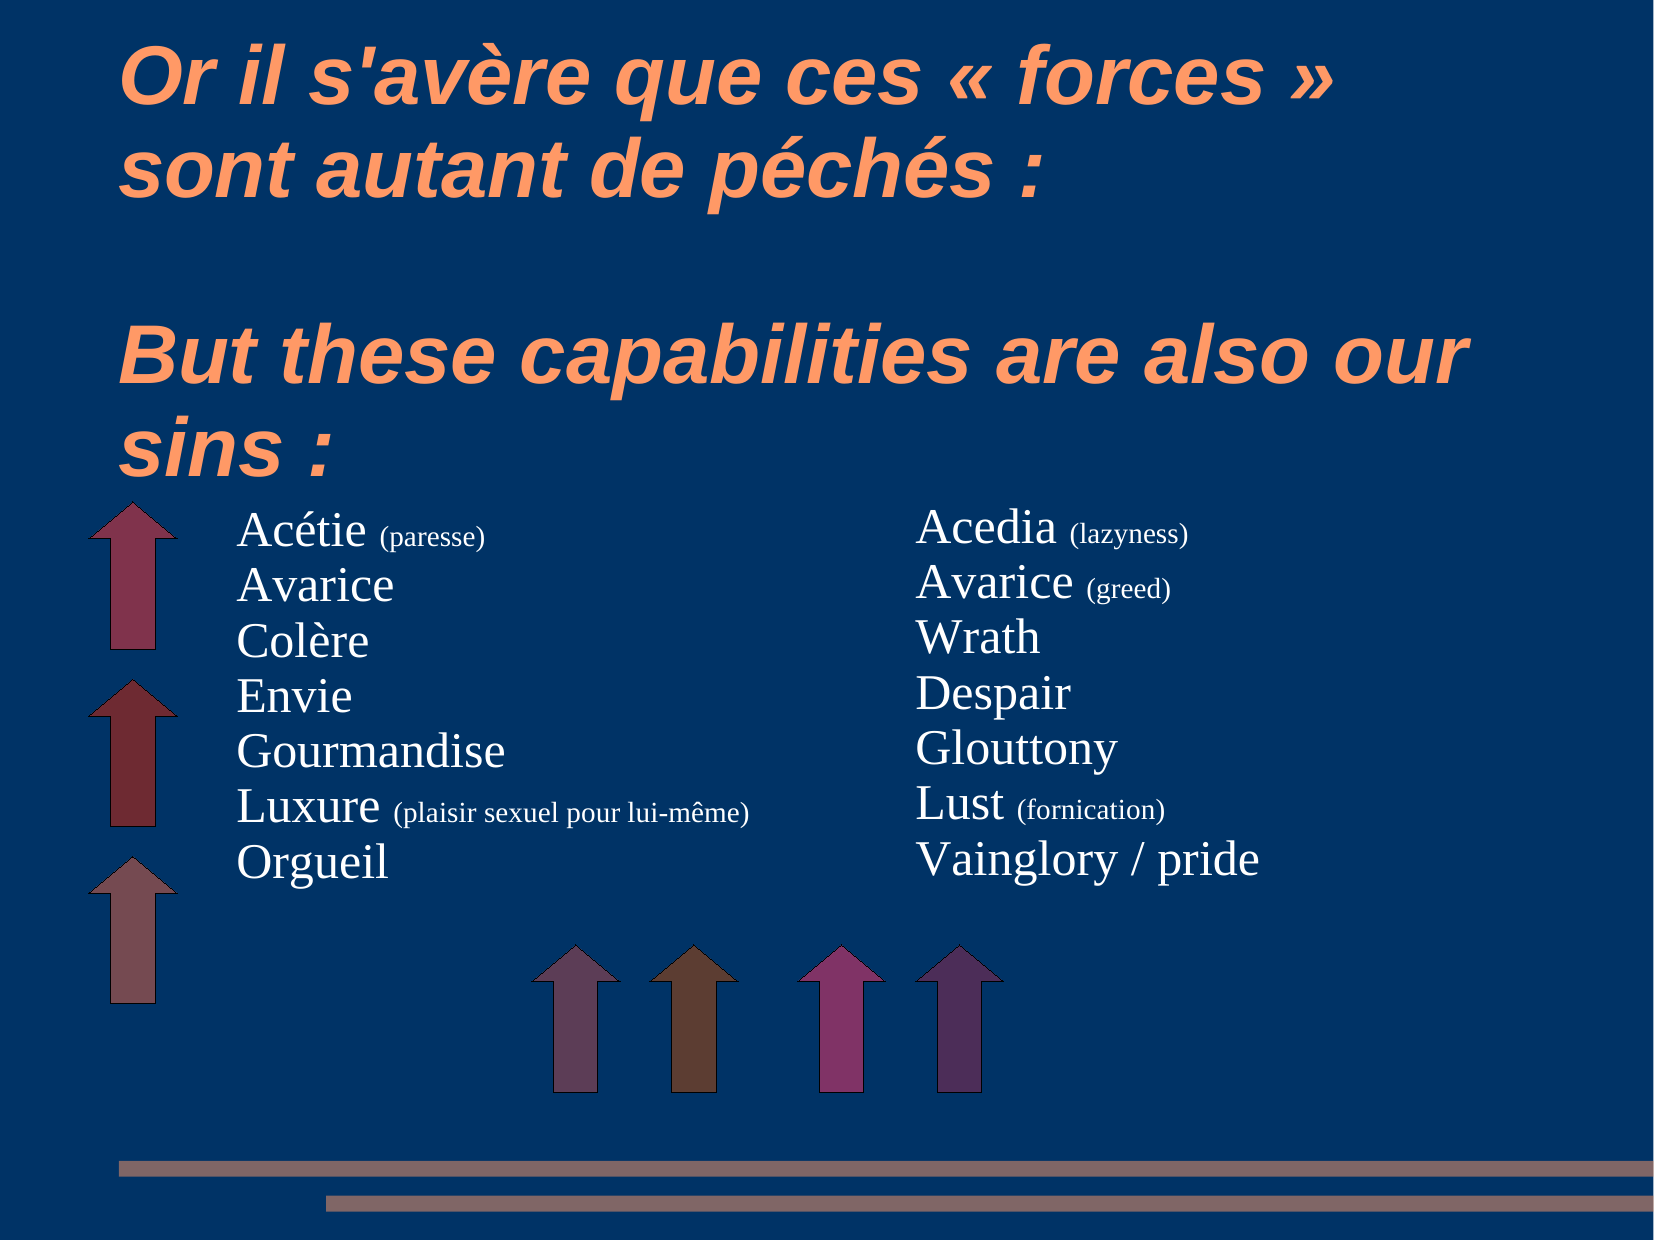

# Or il s'avère que ces « forces » sont autant de péchés : But these capabilities are also our sins :
Acedia (lazyness)
Avarice (greed)
Wrath
Despair
Glouttony
Lust (fornication)
Vainglory / pride
Acétie (paresse)
Avarice
Colère
Envie
Gourmandise
Luxure (plaisir sexuel pour lui-même)
Orgueil